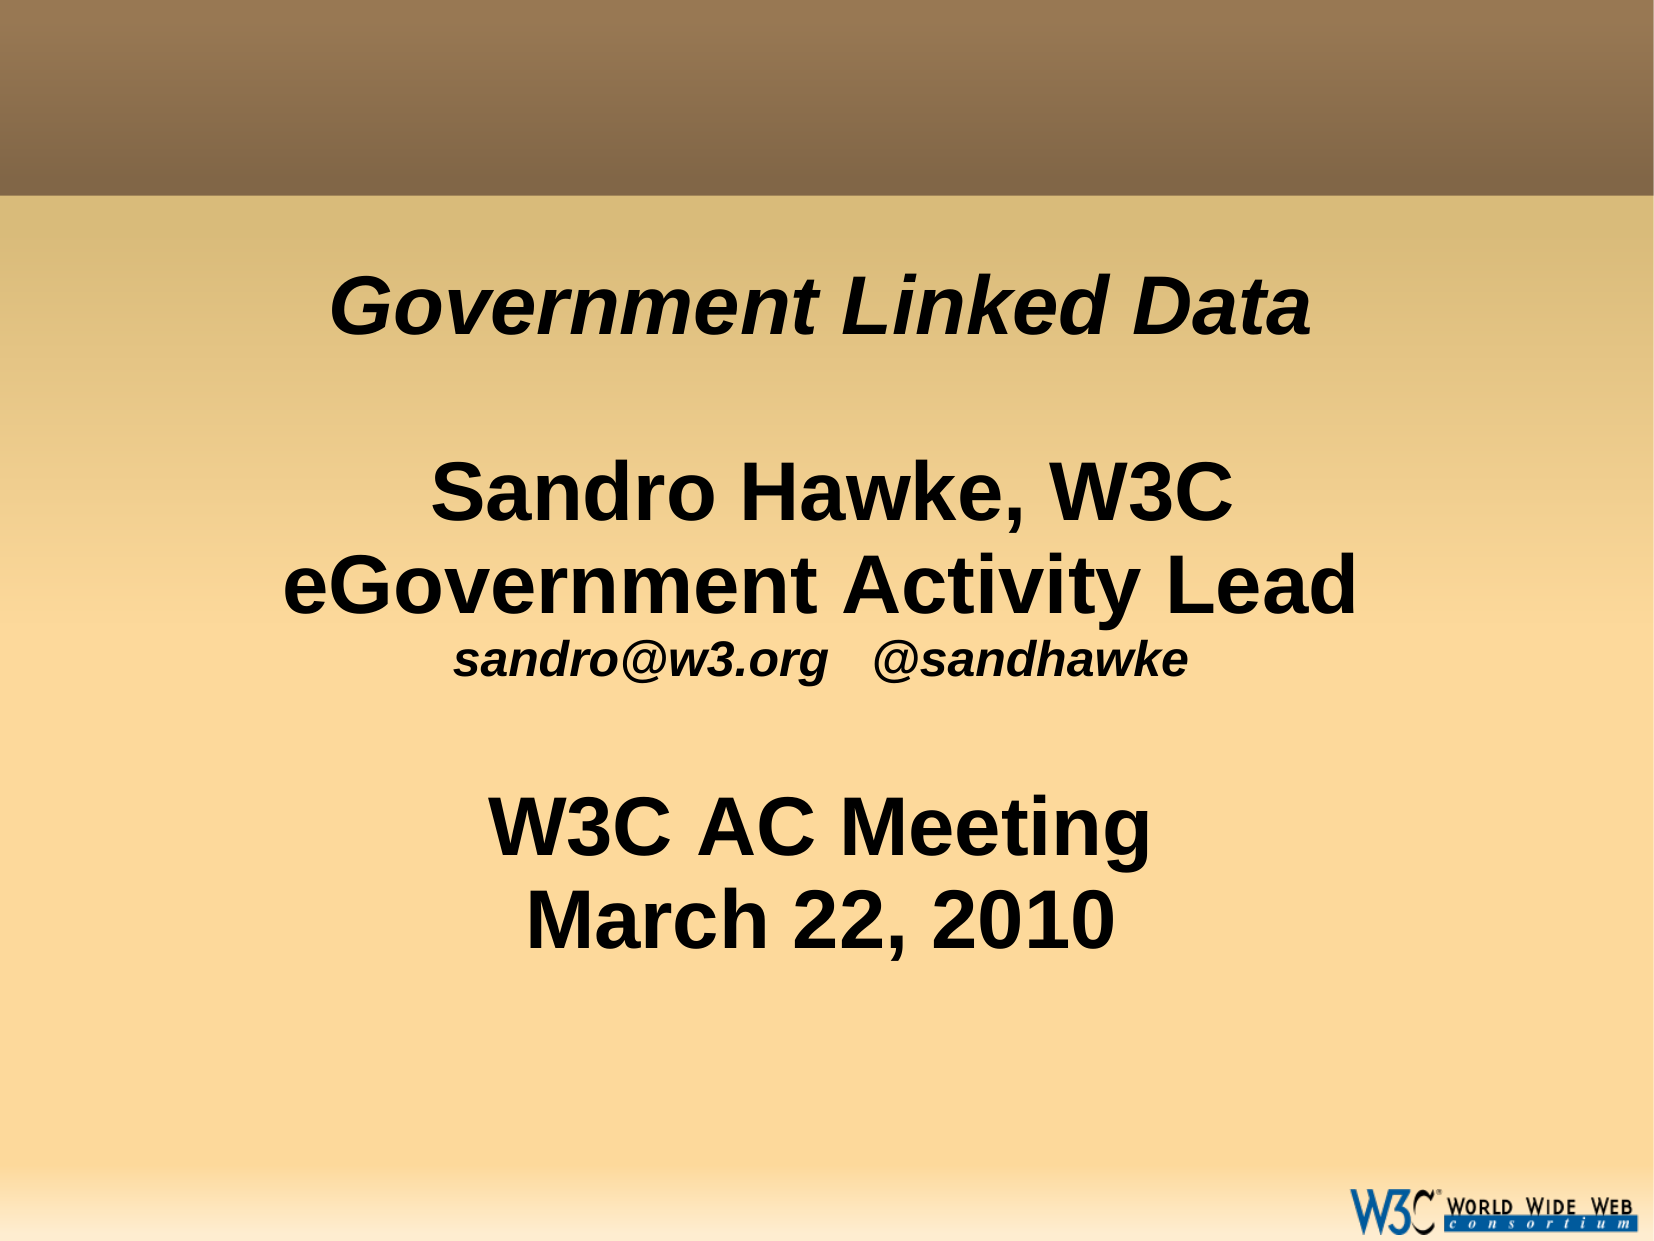

# Government Linked Data Sandro Hawke, W3C eGovernment Activity Lead sandro@w3.org @sandhawke W3C AC Meeting March 22, 2010